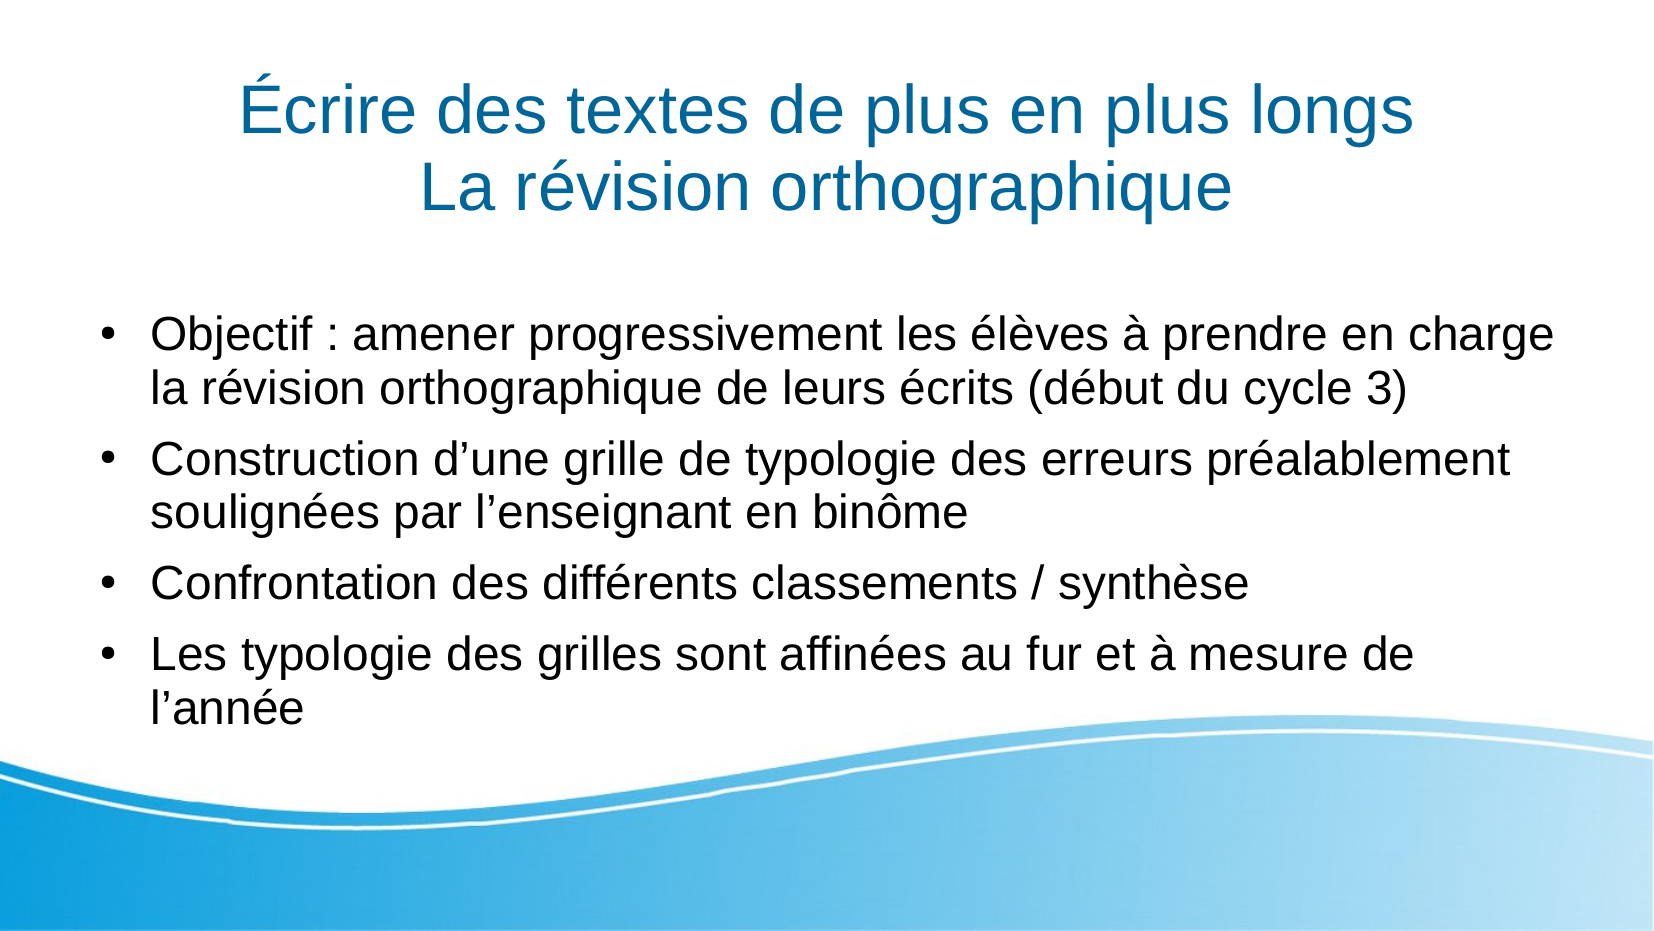

# Écrire des textes de plus en plus longs La révision orthographique
Objectif : amener progressivement les élèves à prendre en charge la révision orthographique de leurs écrits (début du cycle 3)
Construction d’une grille de typologie des erreurs préalablement soulignées par l’enseignant en binôme
Confrontation des différents classements / synthèse
Les typologie des grilles sont affinées au fur et à mesure de l’année